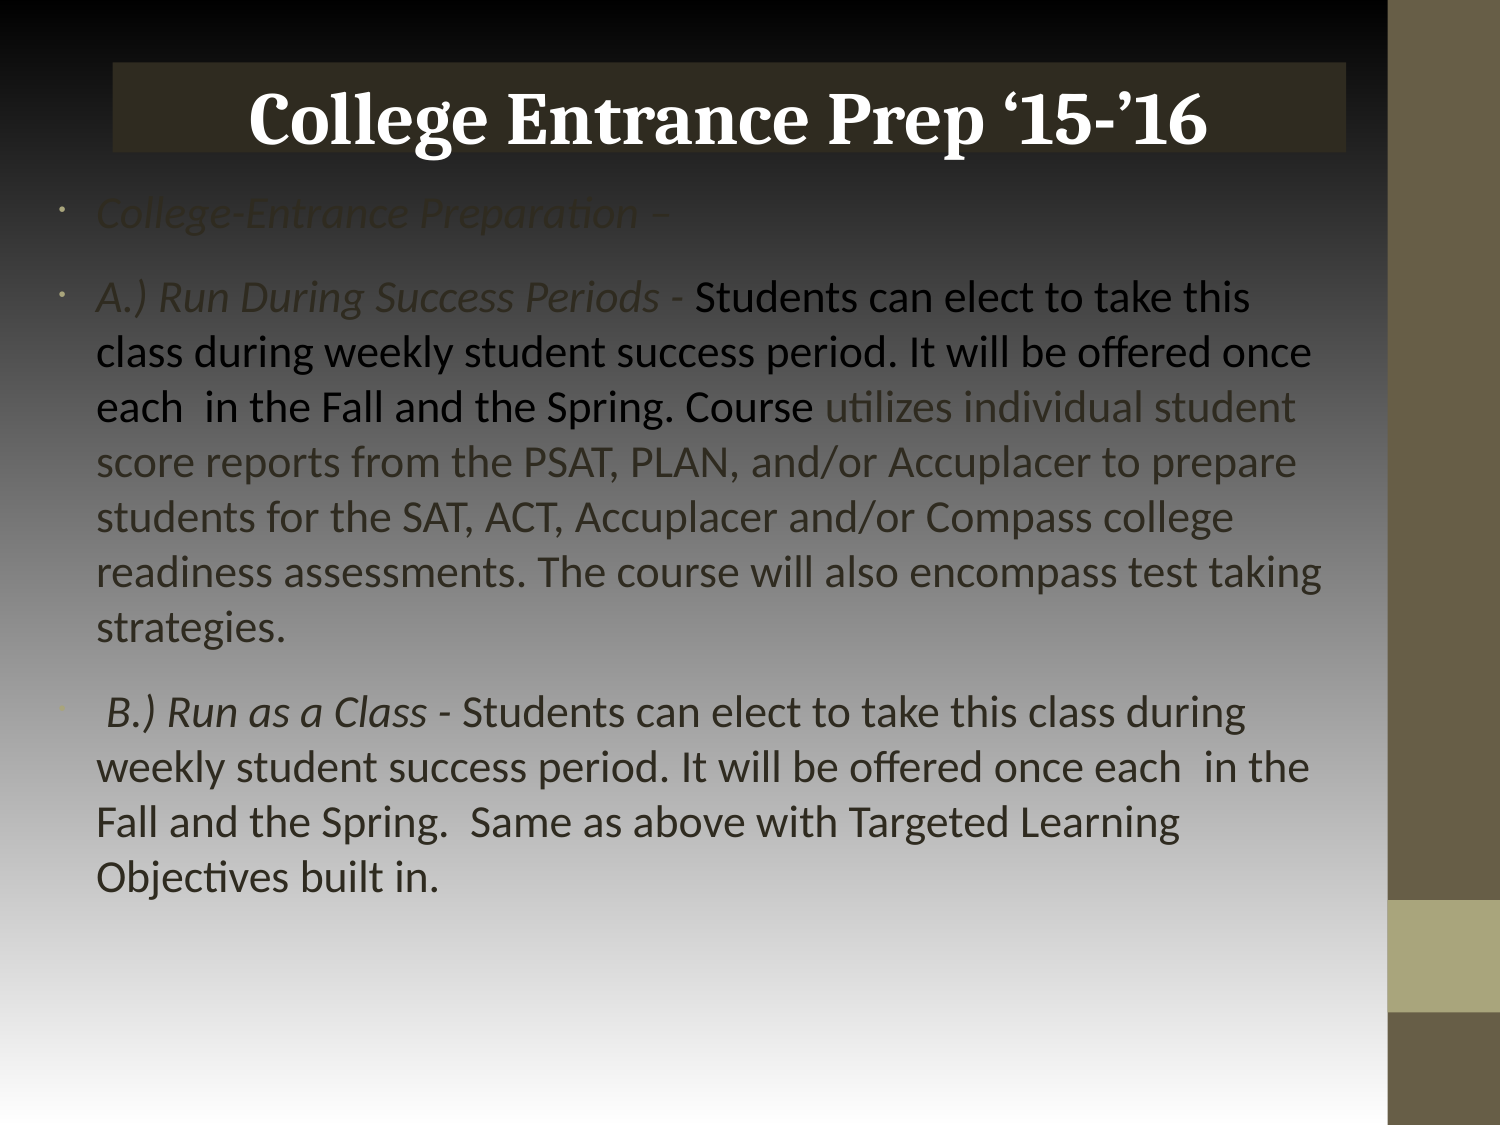

# College Entrance Prep ‘15-’16
College-Entrance Preparation –
A.) Run During Success Periods - Students can elect to take this class during weekly student success period. It will be offered once each  in the Fall and the Spring. Course utilizes individual student score reports from the PSAT, PLAN, and/or Accuplacer to prepare students for the SAT, ACT, Accuplacer and/or Compass college readiness assessments. The course will also encompass test taking strategies.
 B.) Run as a Class - Students can elect to take this class during weekly student success period. It will be offered once each  in the Fall and the Spring. Same as above with Targeted Learning Objectives built in.